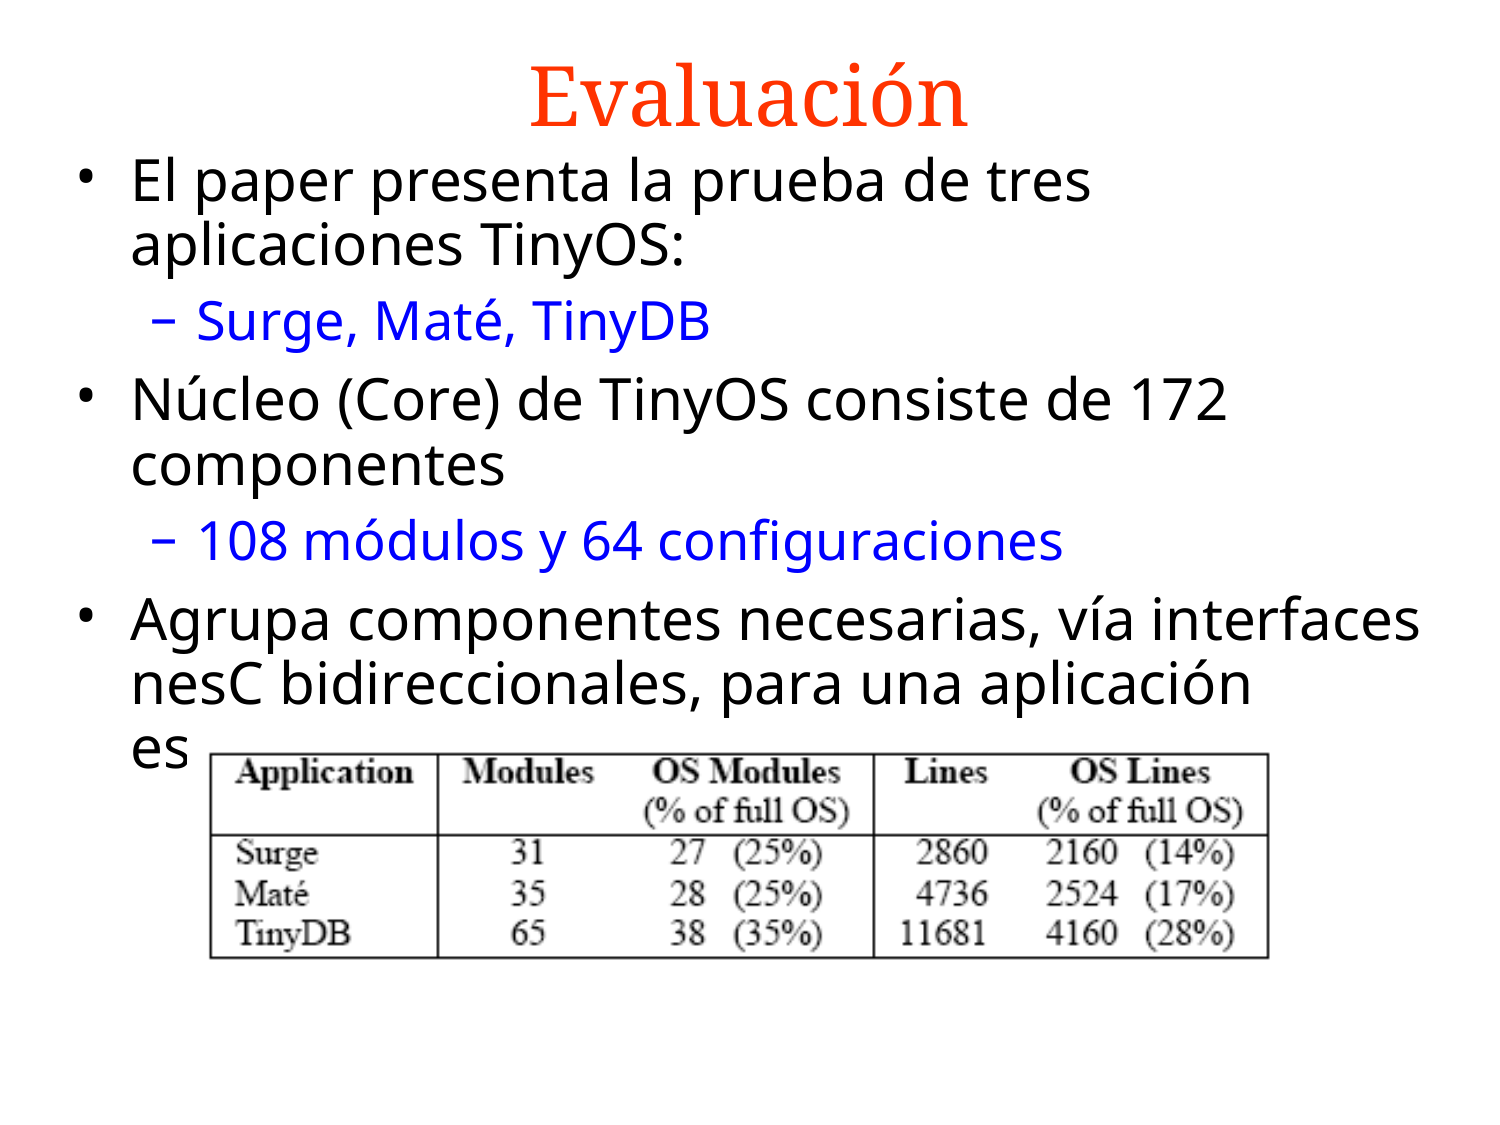

# Evaluación
El paper presenta la prueba de tres aplicaciones TinyOS:
Surge, Maté, TinyDB
Núcleo (Core) de TinyOS consiste de 172 componentes
108 módulos y 64 configuraciones
Agrupa componentes necesarias, vía interfaces nesC bidireccionales, para una aplicación específica.